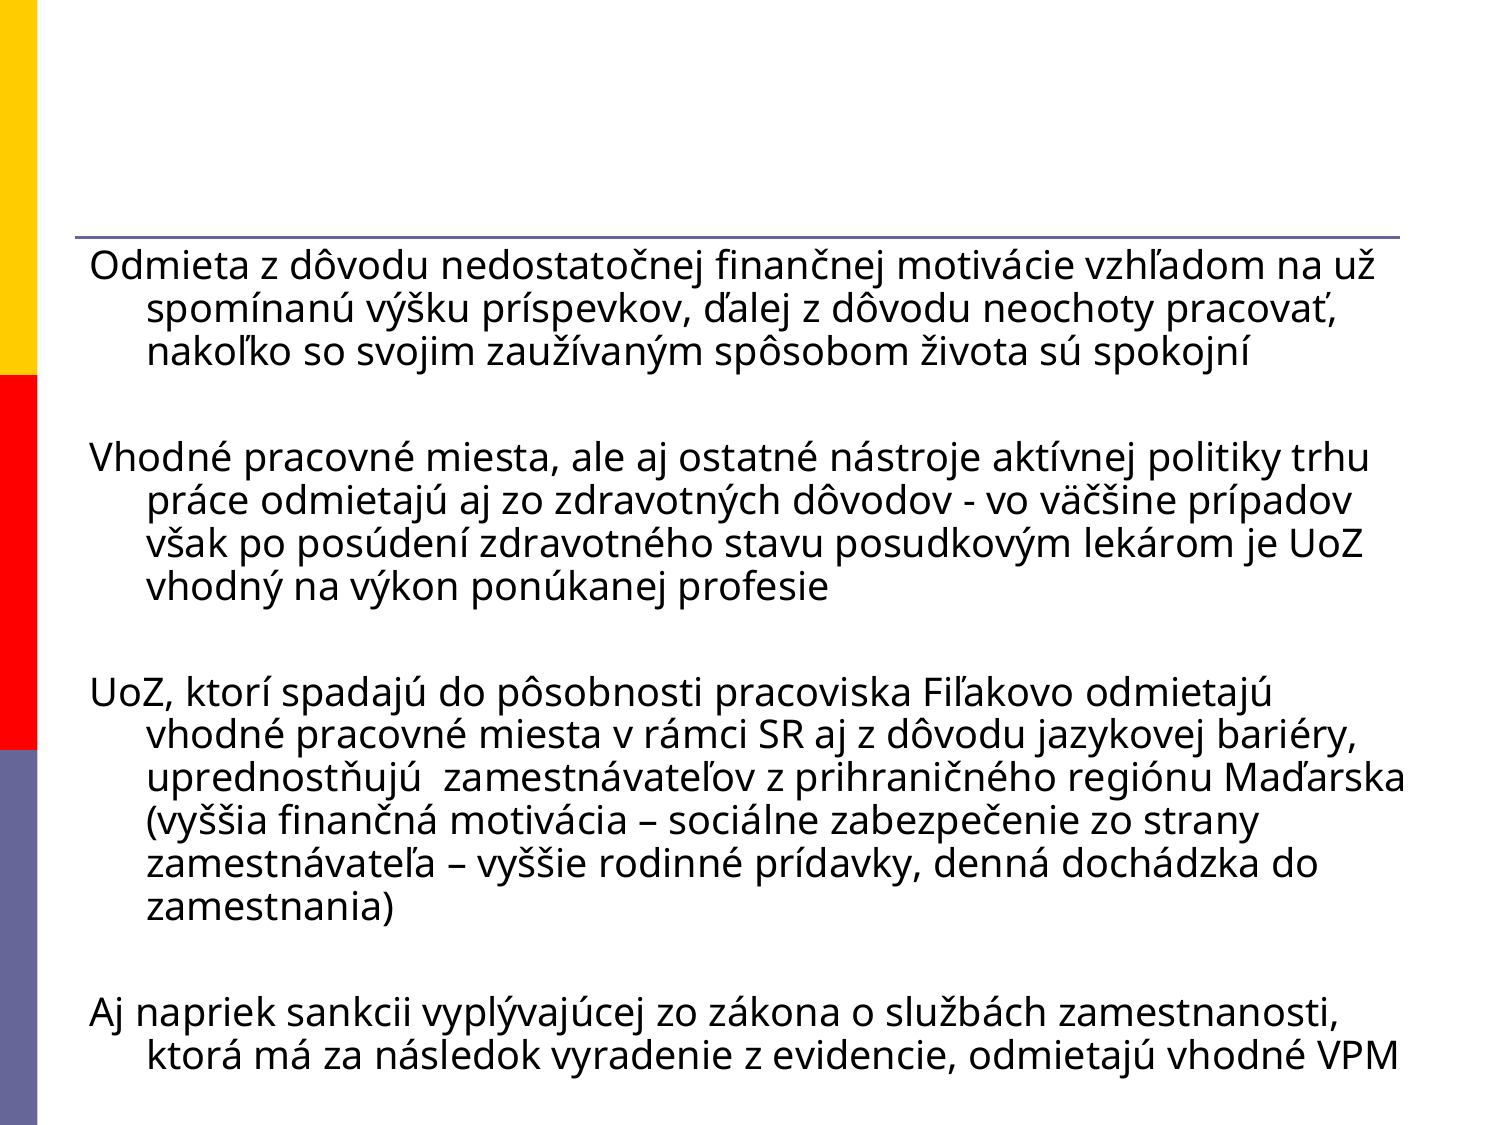

# Odmieta z dôvodu nedostatočnej finančnej motivácie vzhľadom na už spomínanú výšku príspevkov, ďalej z dôvodu neochoty pracovať, nakoľko so svojim zaužívaným spôsobom života sú spokojní
Vhodné pracovné miesta, ale aj ostatné nástroje aktívnej politiky trhu práce odmietajú aj zo zdravotných dôvodov - vo väčšine prípadov však po posúdení zdravotného stavu posudkovým lekárom je UoZ vhodný na výkon ponúkanej profesie
UoZ, ktorí spadajú do pôsobnosti pracoviska Fiľakovo odmietajú vhodné pracovné miesta v rámci SR aj z dôvodu jazykovej bariéry, uprednostňujú zamestnávateľov z prihraničného regiónu Maďarska (vyššia finančná motivácia – sociálne zabezpečenie zo strany zamestnávateľa – vyššie rodinné prídavky, denná dochádzka do zamestnania)
Aj napriek sankcii vyplývajúcej zo zákona o službách zamestnanosti, ktorá má za následok vyradenie z evidencie, odmietajú vhodné VPM